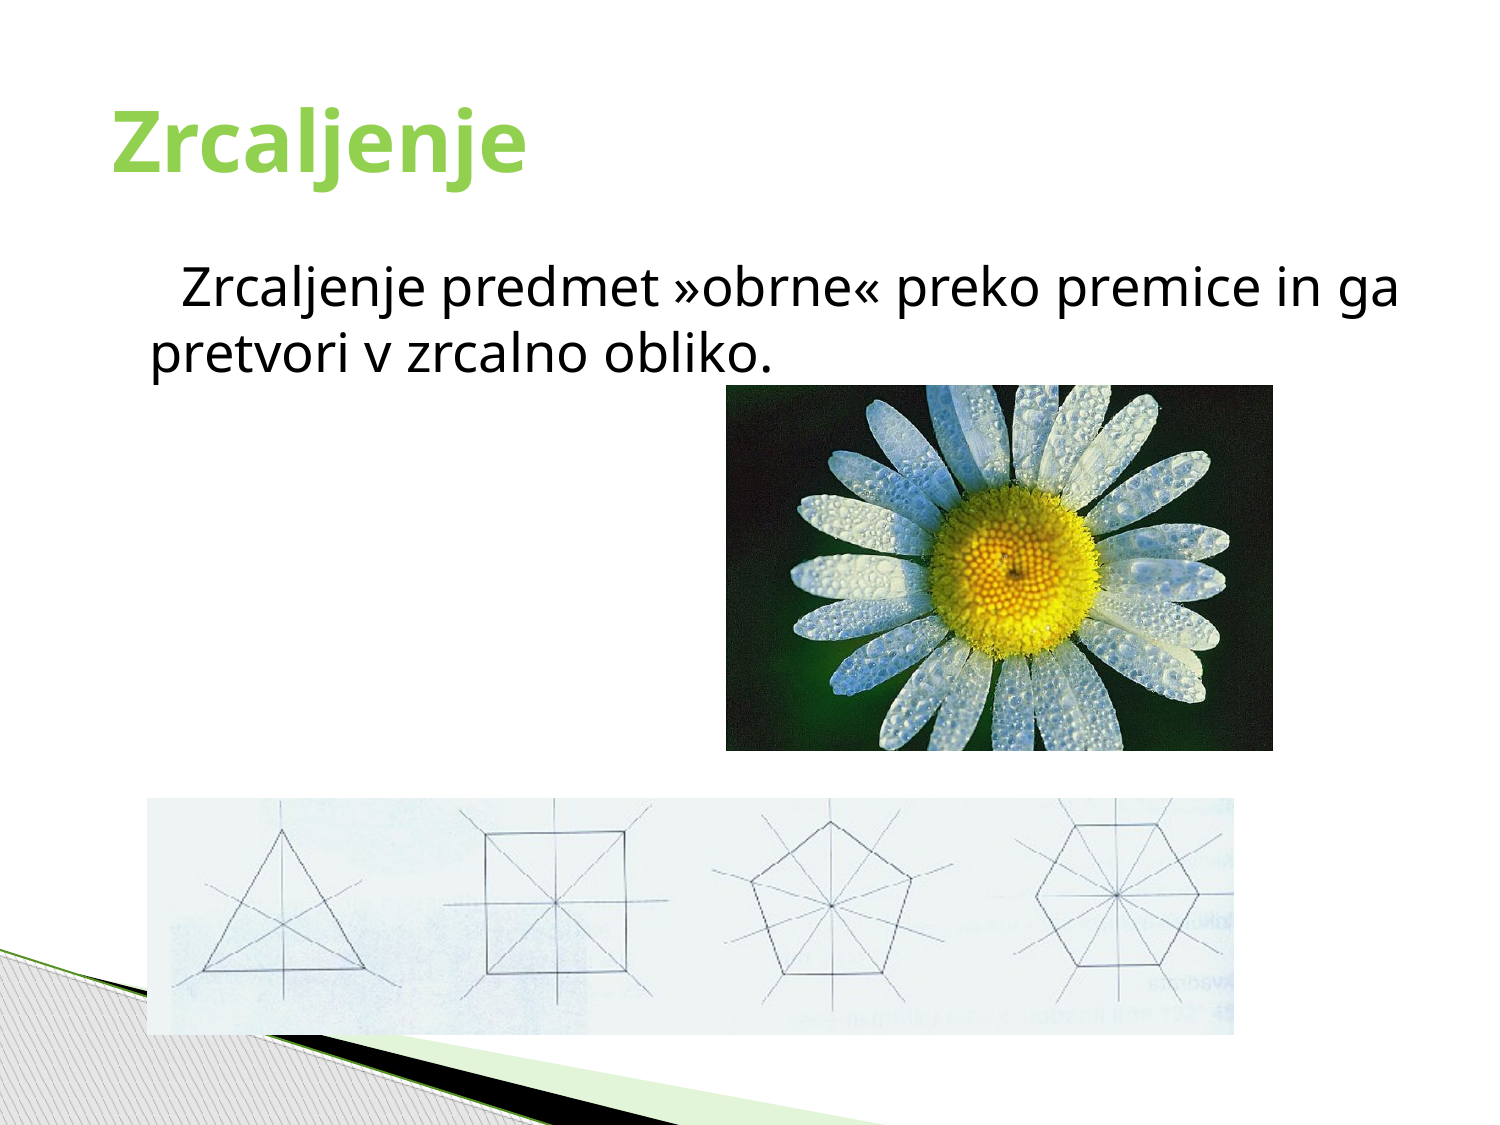

Zrcaljenje
# Zrcaljenje predmet »obrne« preko premice in ga pretvori v zrcalno obliko.